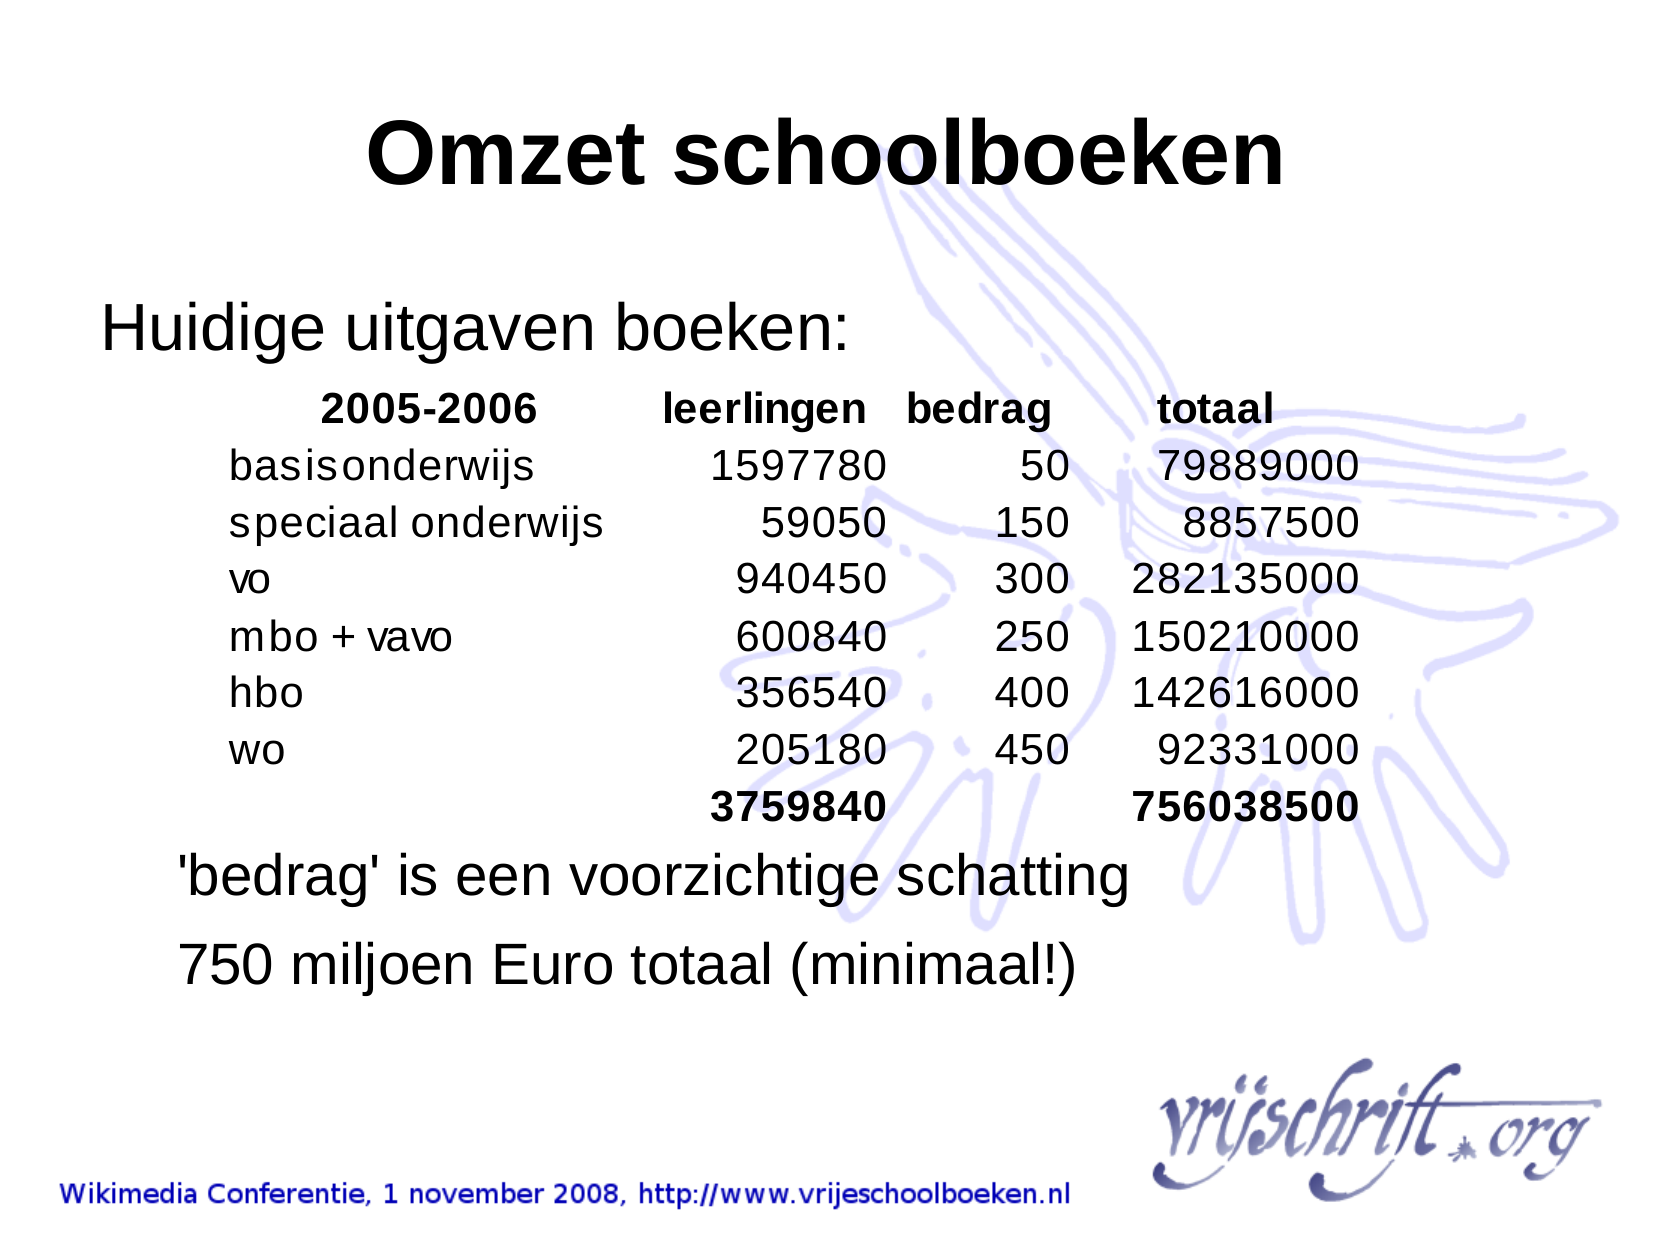

# Omzet schoolboeken
Huidige uitgaven boeken:
'bedrag' is een voorzichtige schatting
750 miljoen Euro totaal (minimaal!)